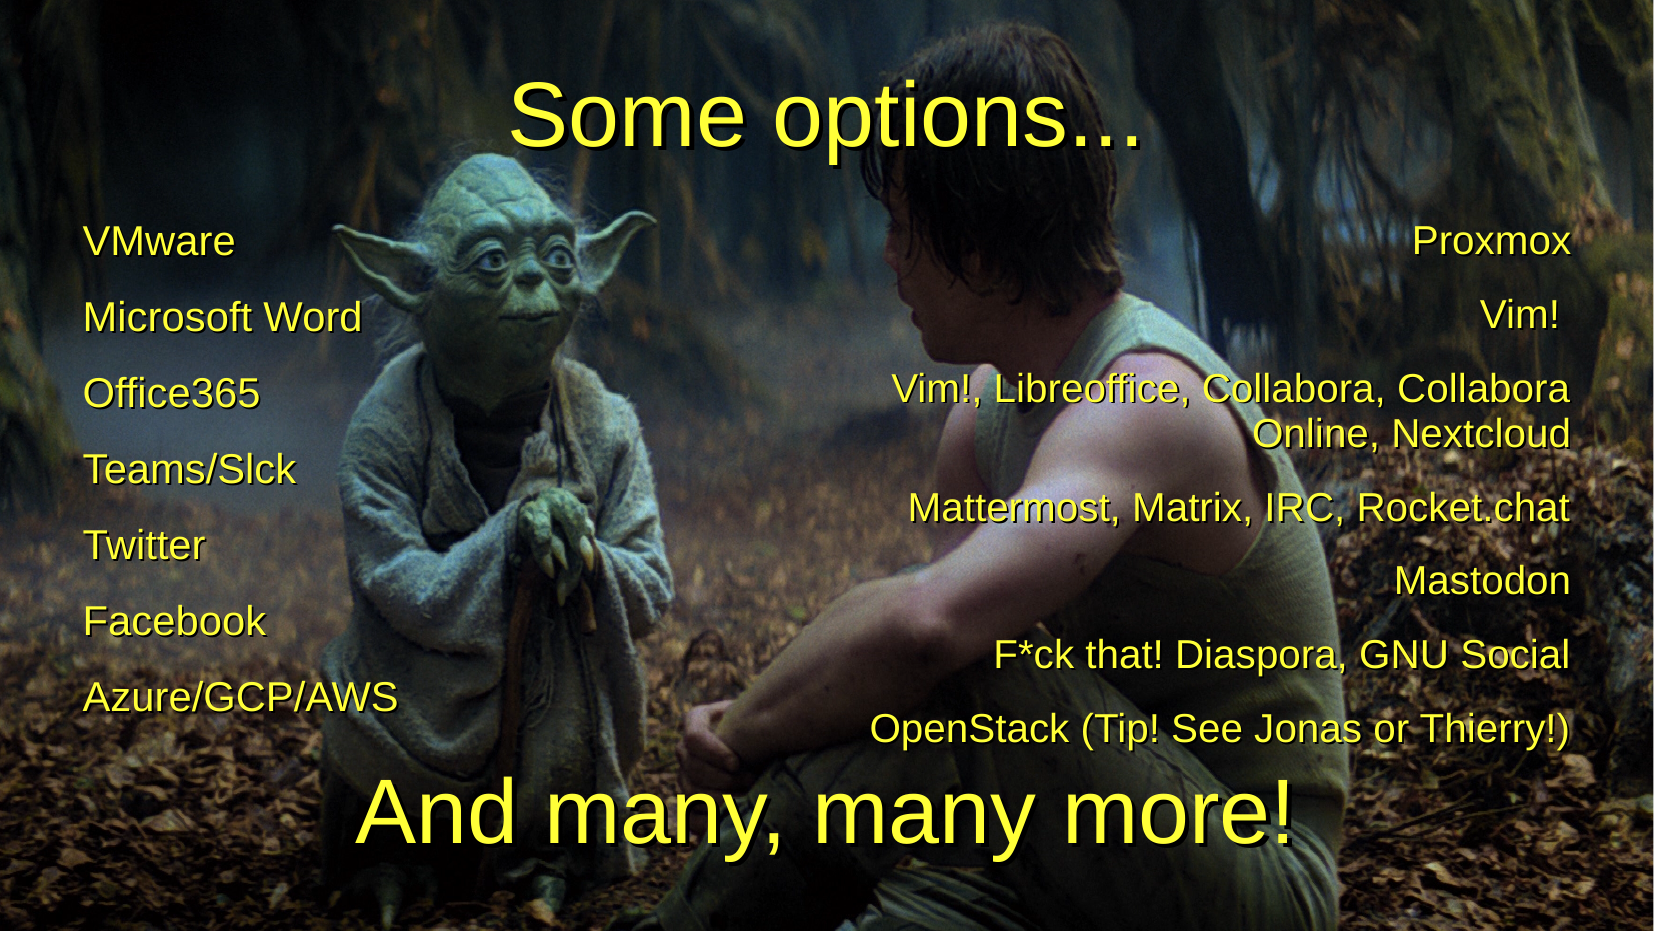

Some options...
# VMware
Microsoft Word
Office365
Teams/Slck
Twitter
Facebook
Azure/GCP/AWS
Proxmox
Vim!
Vim!, Libreoffice, Collabora, Collabora Online, Nextcloud
Mattermost, Matrix, IRC, Rocket.chat
Mastodon
F*ck that! Diaspora, GNU Social
OpenStack (Tip! See Jonas or Thierry!)
And many, many more!